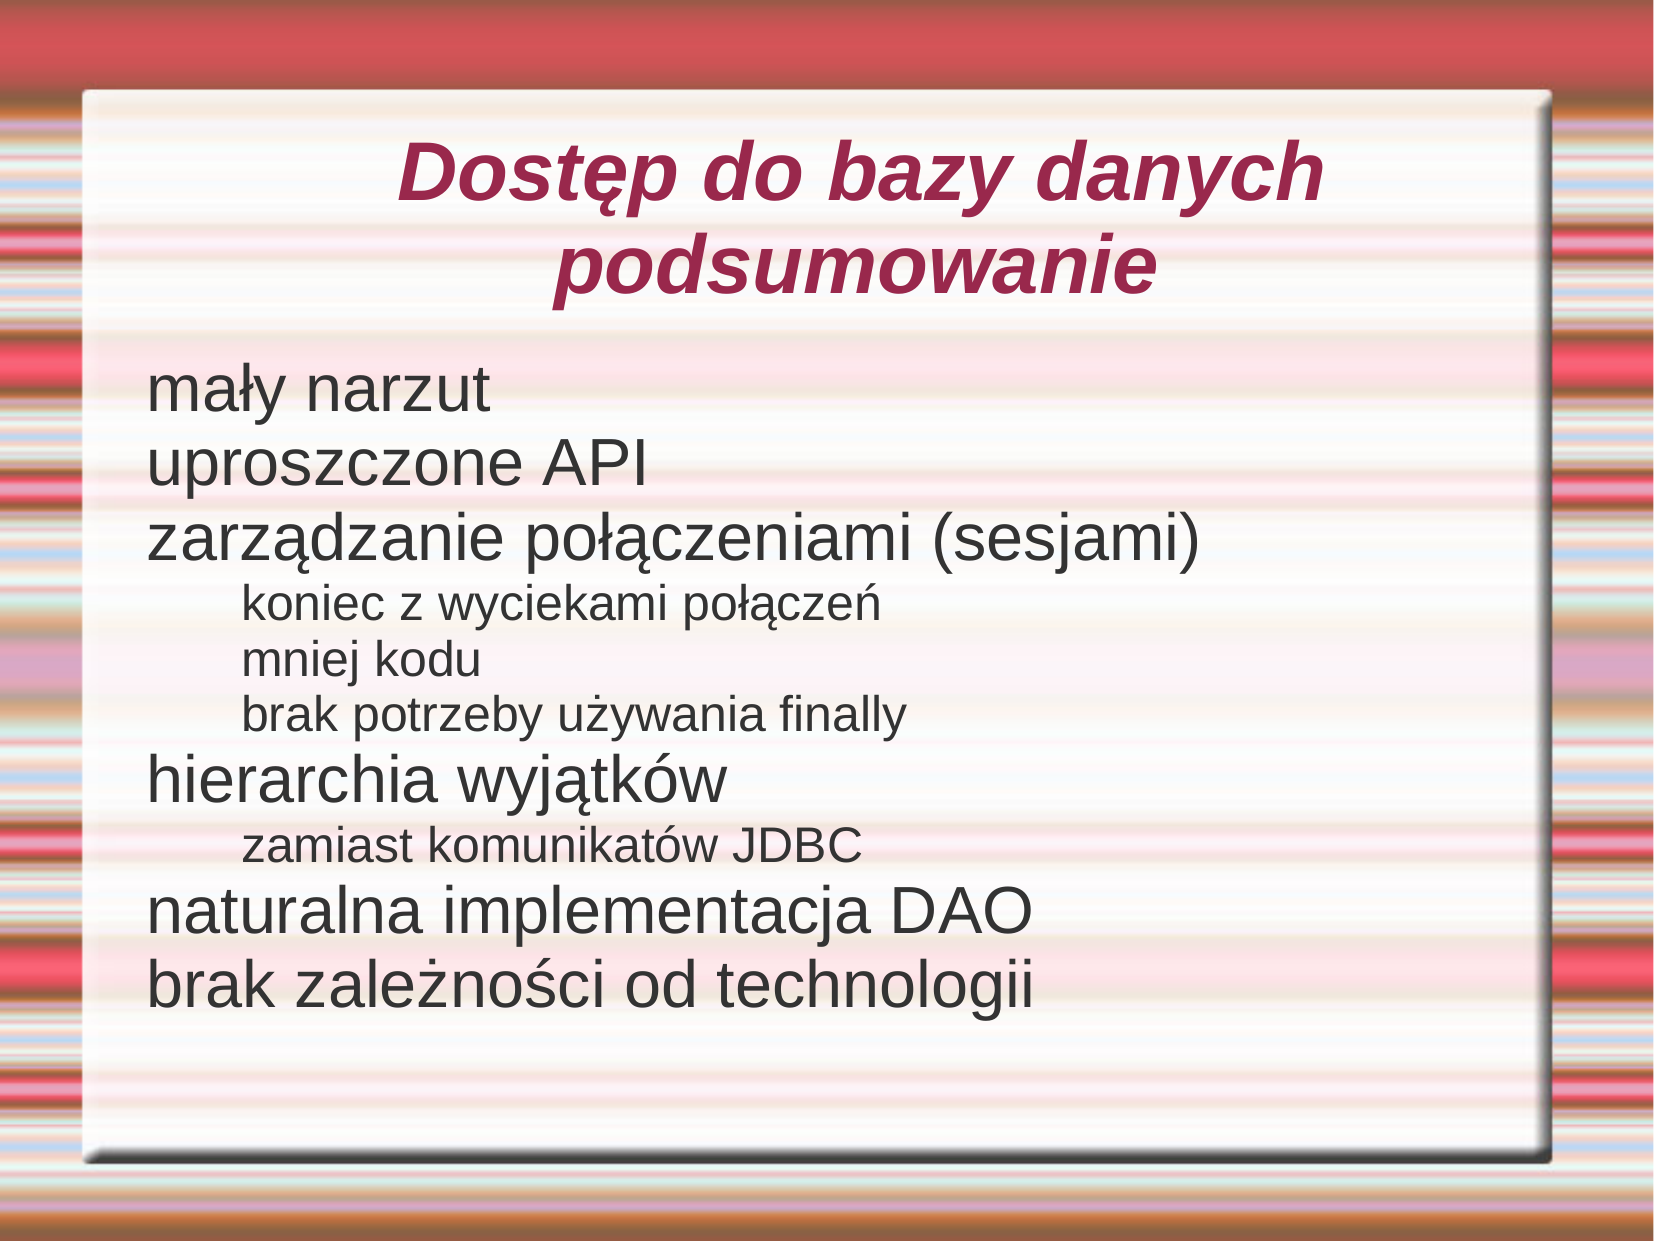

# Dostęp do bazy danych podsumowanie
mały narzut
uproszczone API
zarządzanie połączeniami (sesjami)
koniec z wyciekami połączeń
mniej kodu
brak potrzeby używania finally
hierarchia wyjątków
zamiast komunikatów JDBC
naturalna implementacja DAO
brak zależności od technologii